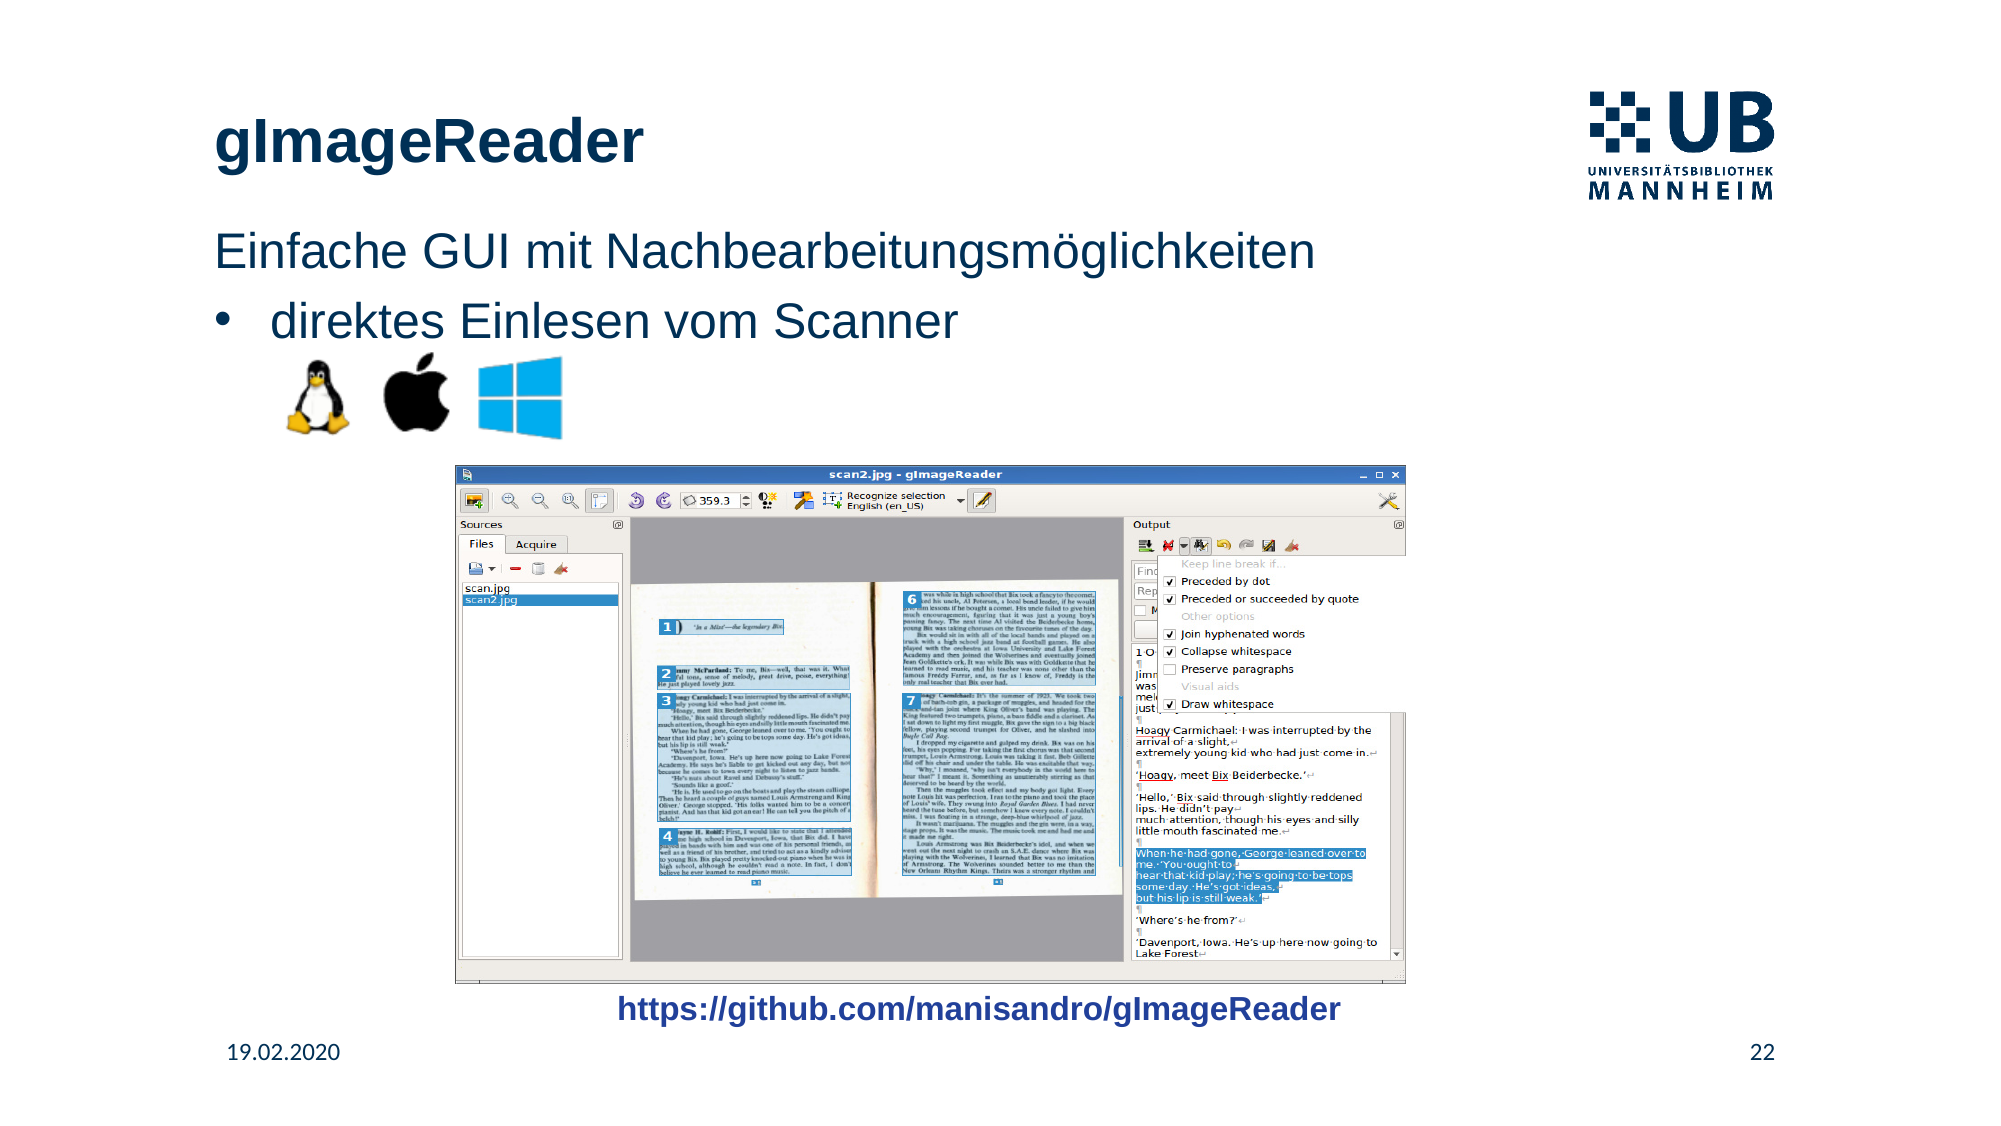

# gImageReader
Einfache GUI mit Nachbearbeitungsmöglichkeiten
direktes Einlesen vom Scanner
https://github.com/manisandro/gImageReader
19.02.2020